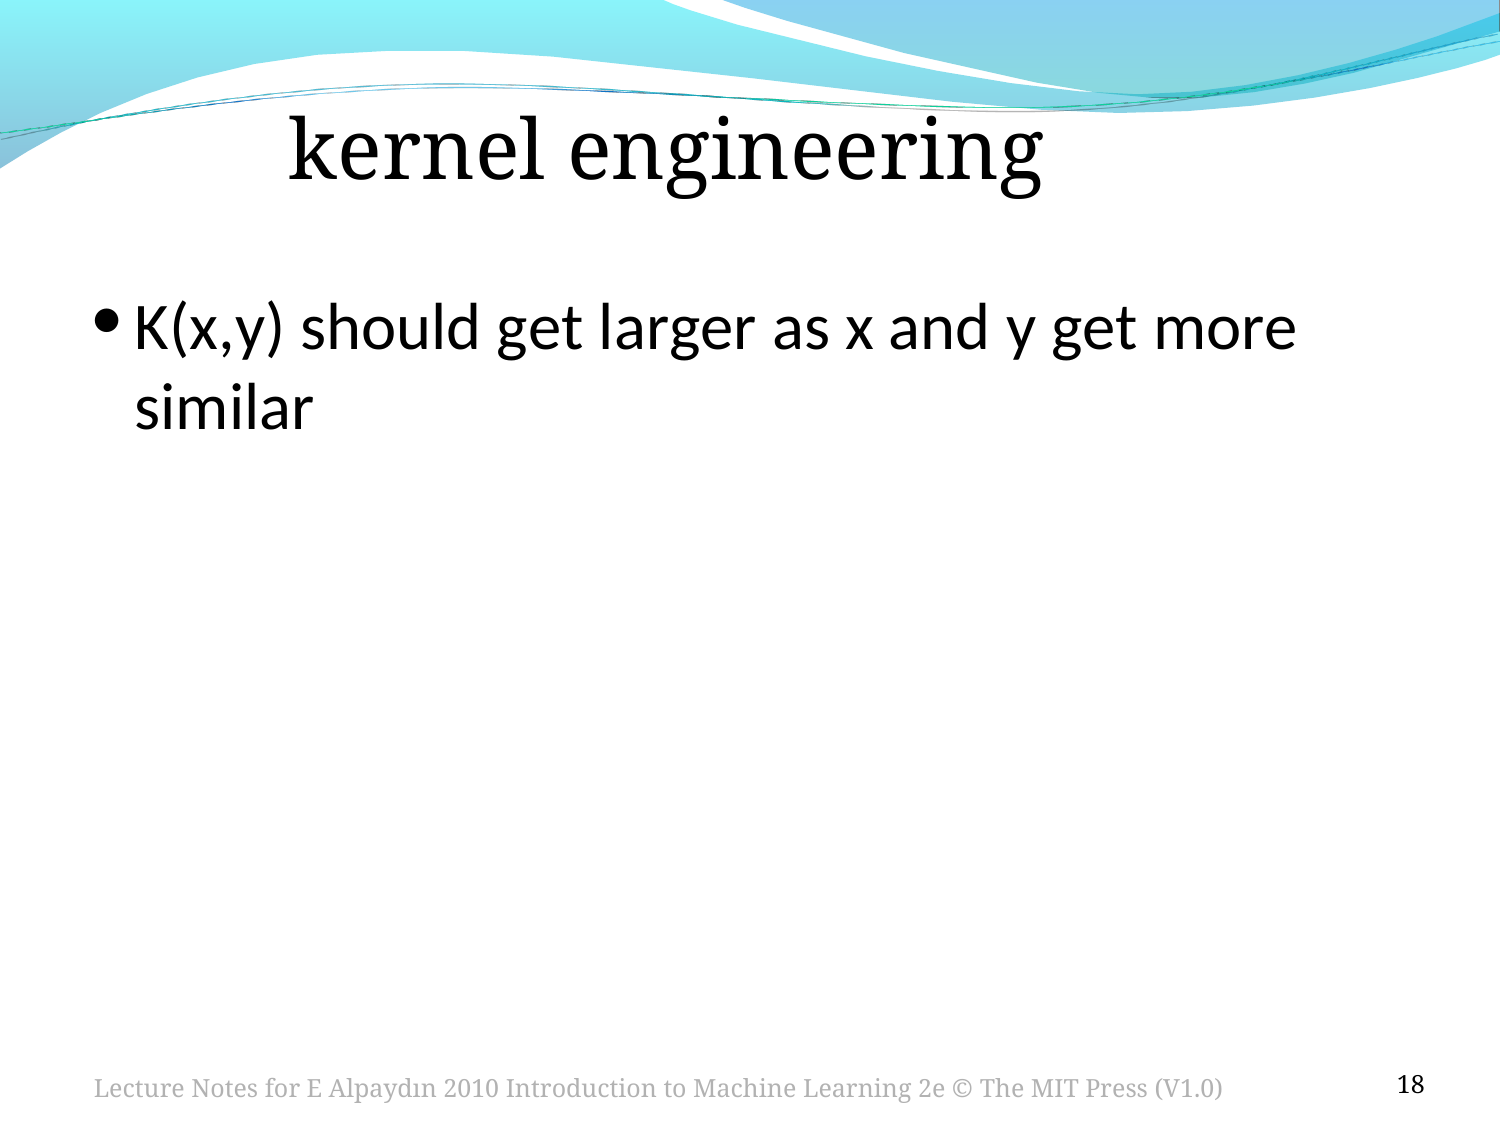

kernel engineering
K(x,y) should get larger as x and y get more similar
Lecture Notes for E Alpaydın 2010 Introduction to Machine Learning 2e © The MIT Press (V1.0)